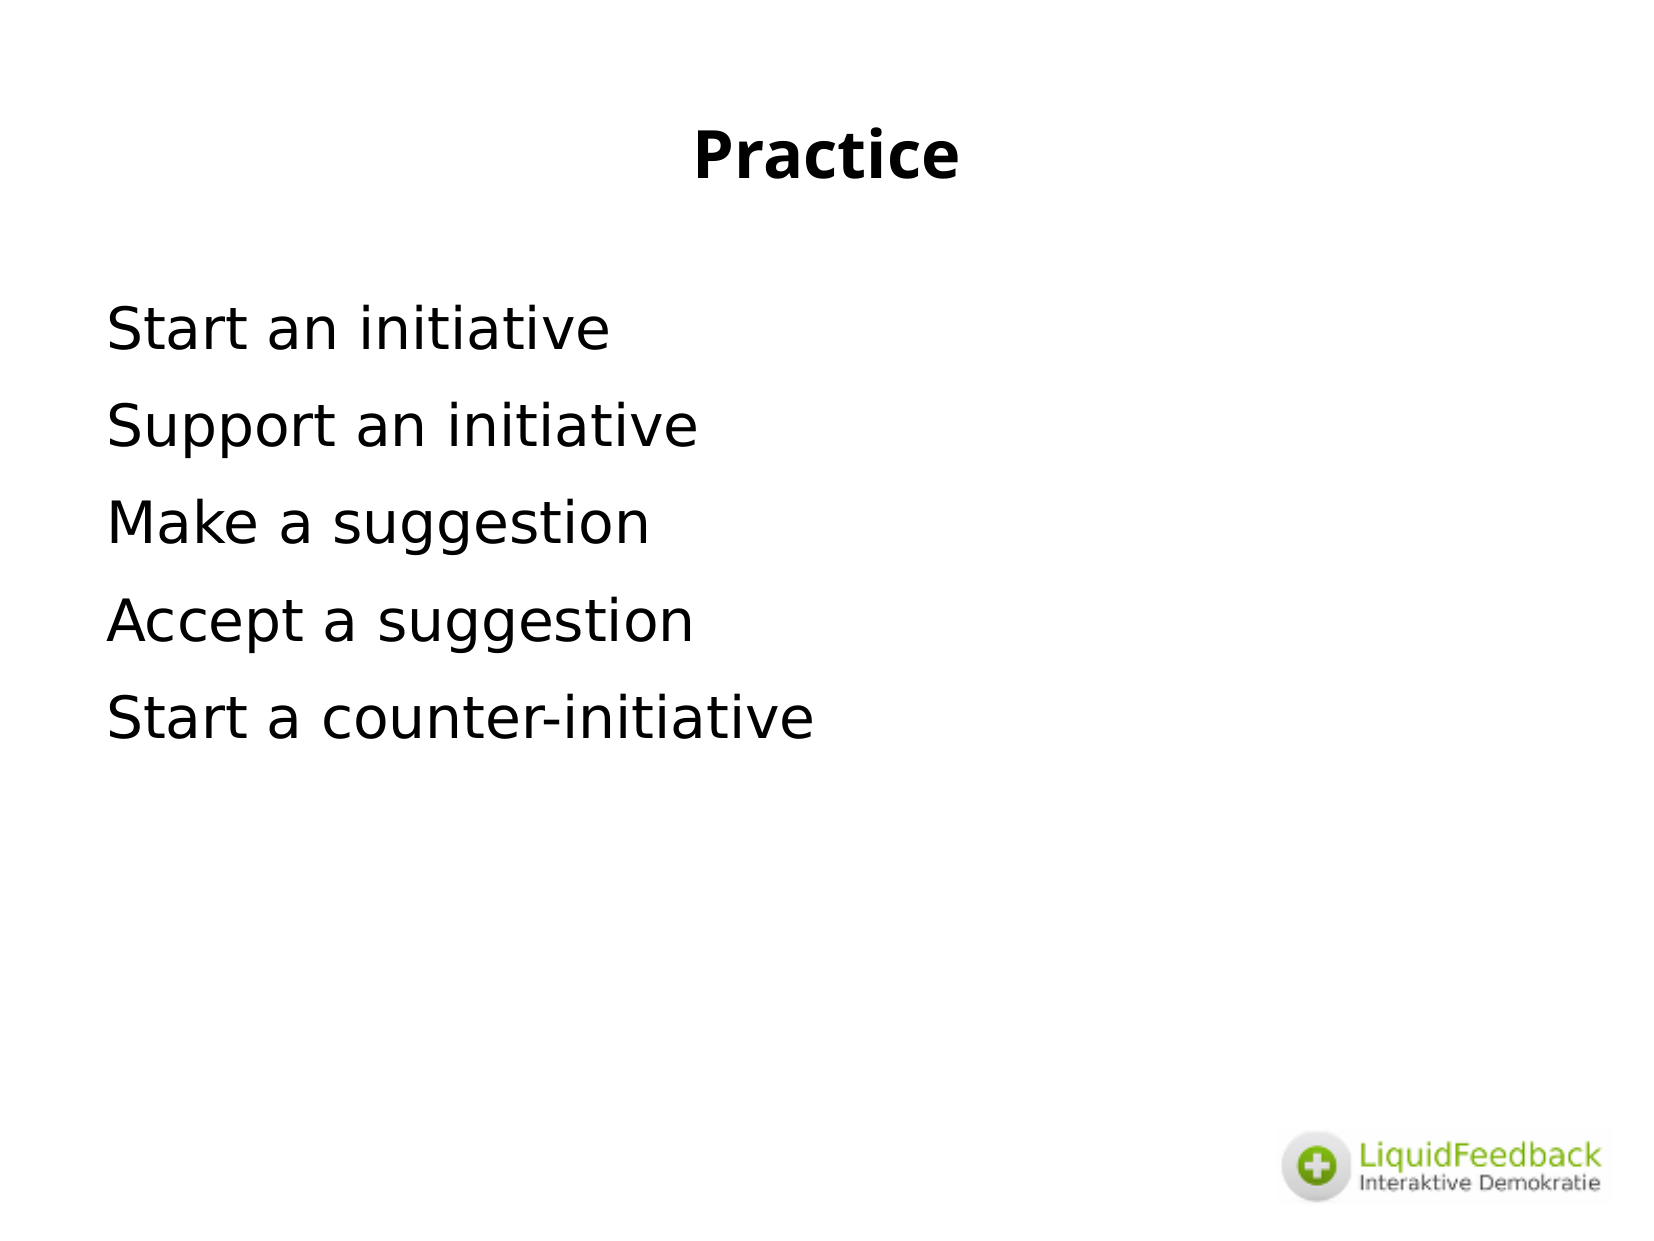

# Practice
Start an initiative
Support an initiative
Make a suggestion
Accept a suggestion
Start a counter-initiative